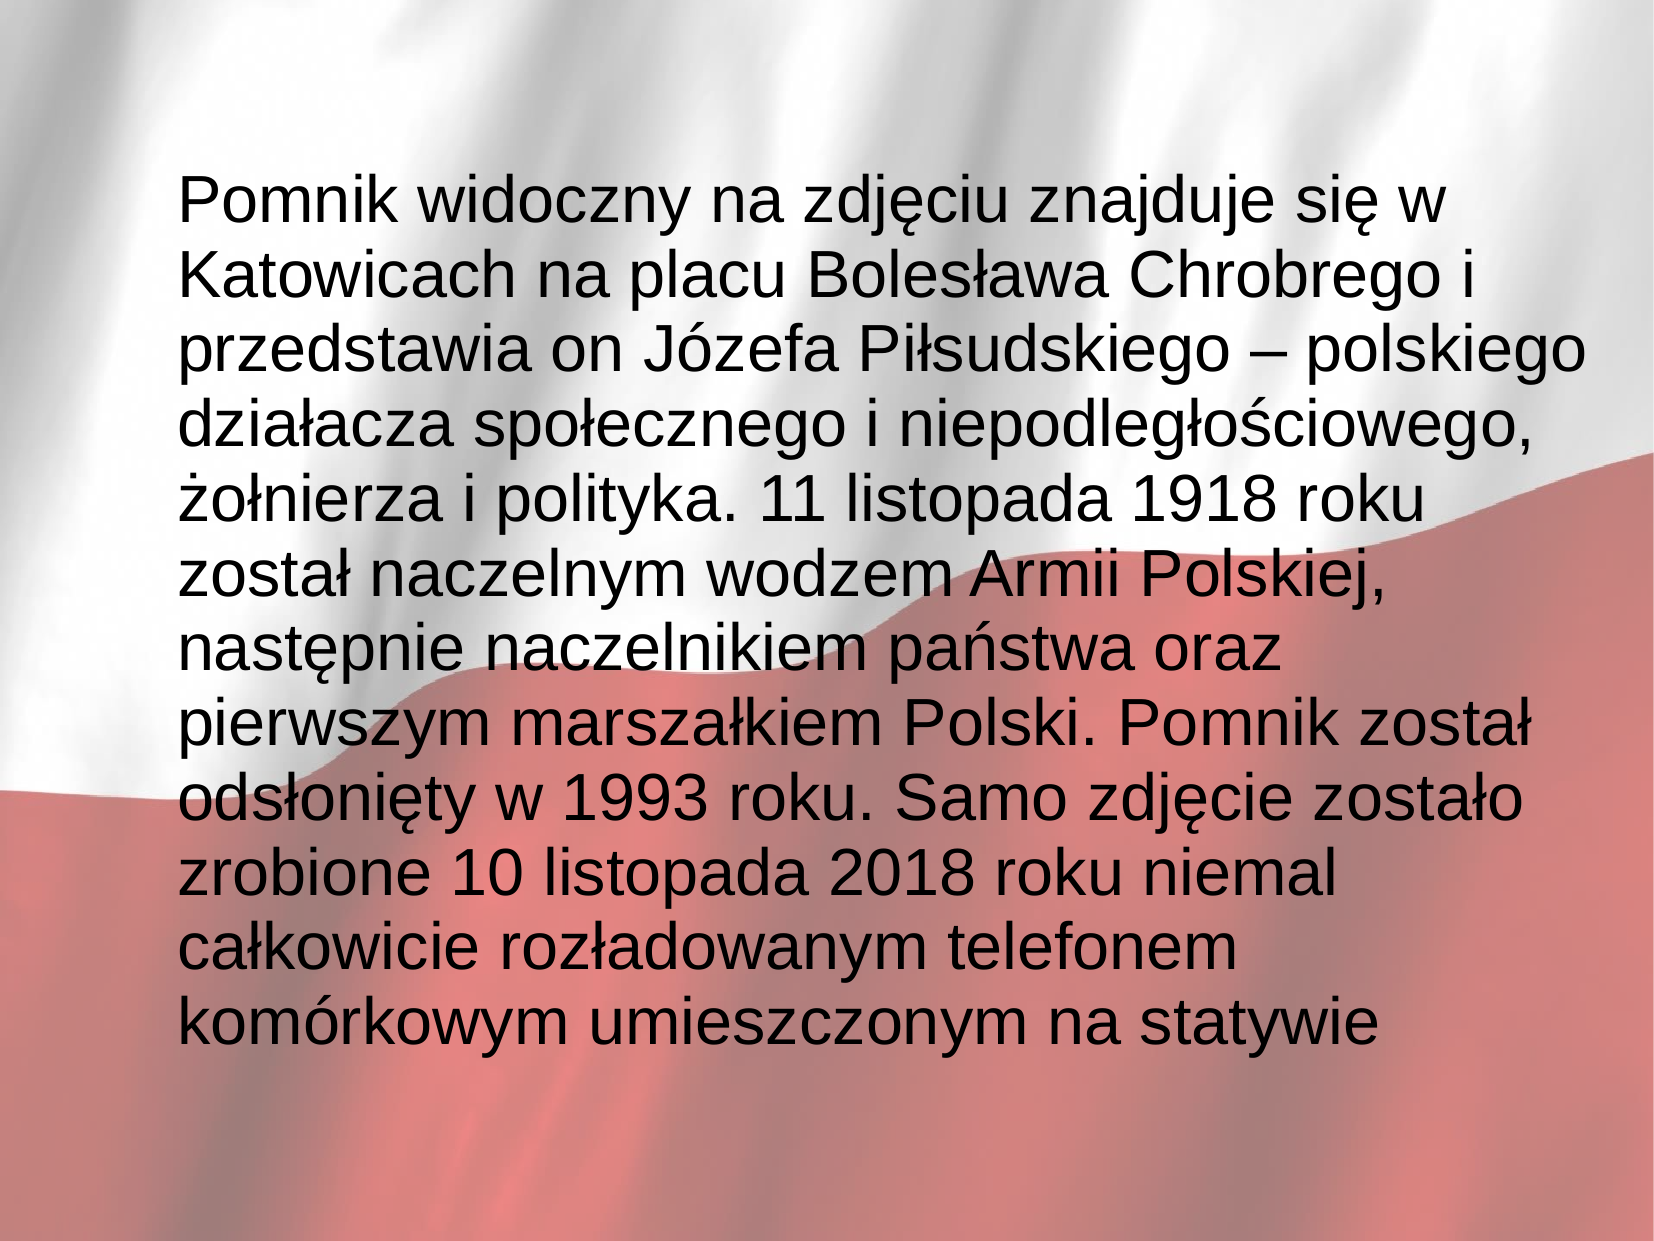

# Pomnik widoczny na zdjęciu znajduje się w Katowicach na placu Bolesława Chrobrego i przedstawia on Józefa Piłsudskiego – polskiego działacza społecznego i niepodległościowego, żołnierza i polityka. 11 listopada 1918 roku został naczelnym wodzem Armii Polskiej, następnie naczelnikiem państwa oraz pierwszym marszałkiem Polski. Pomnik został odsłonięty w 1993 roku. Samo zdjęcie zostało zrobione 10 listopada 2018 roku niemal całkowicie rozładowanym telefonem komórkowym umieszczonym na statywie